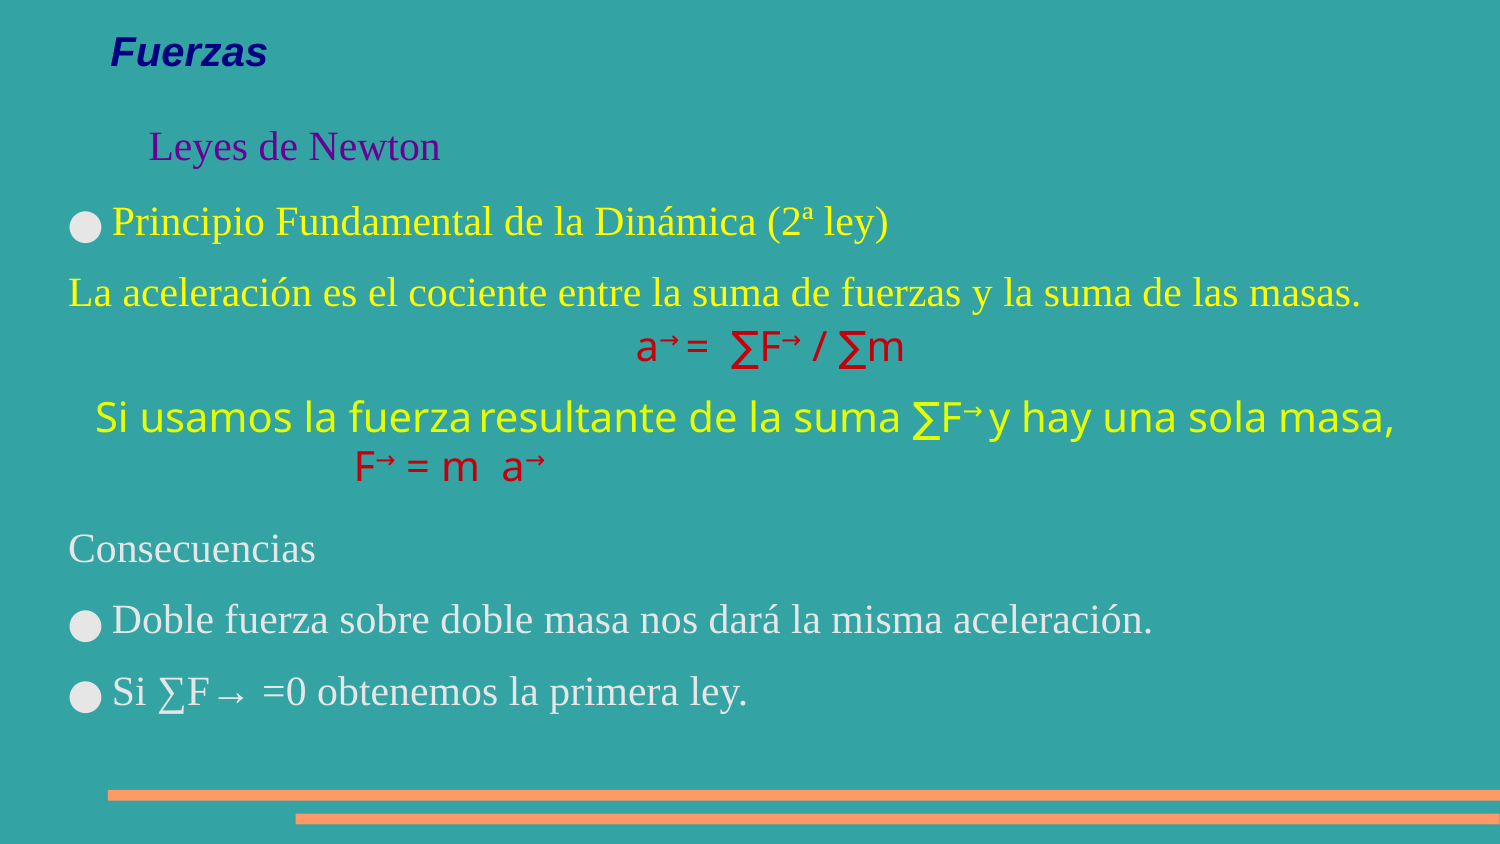

Fuerzas
Principio Fundamental de la Dinámica (2ª ley)
La aceleración es el cociente entre la suma de fuerzas y la suma de las masas.
# Leyes de Newton
a→ = ∑F→ / ∑m
Si usamos la fuerza resultante de la suma ∑F→ y hay una sola masa, F→ = m a→
Consecuencias
Doble fuerza sobre doble masa nos dará la misma aceleración.
Si ∑F→ =0 obtenemos la primera ley.